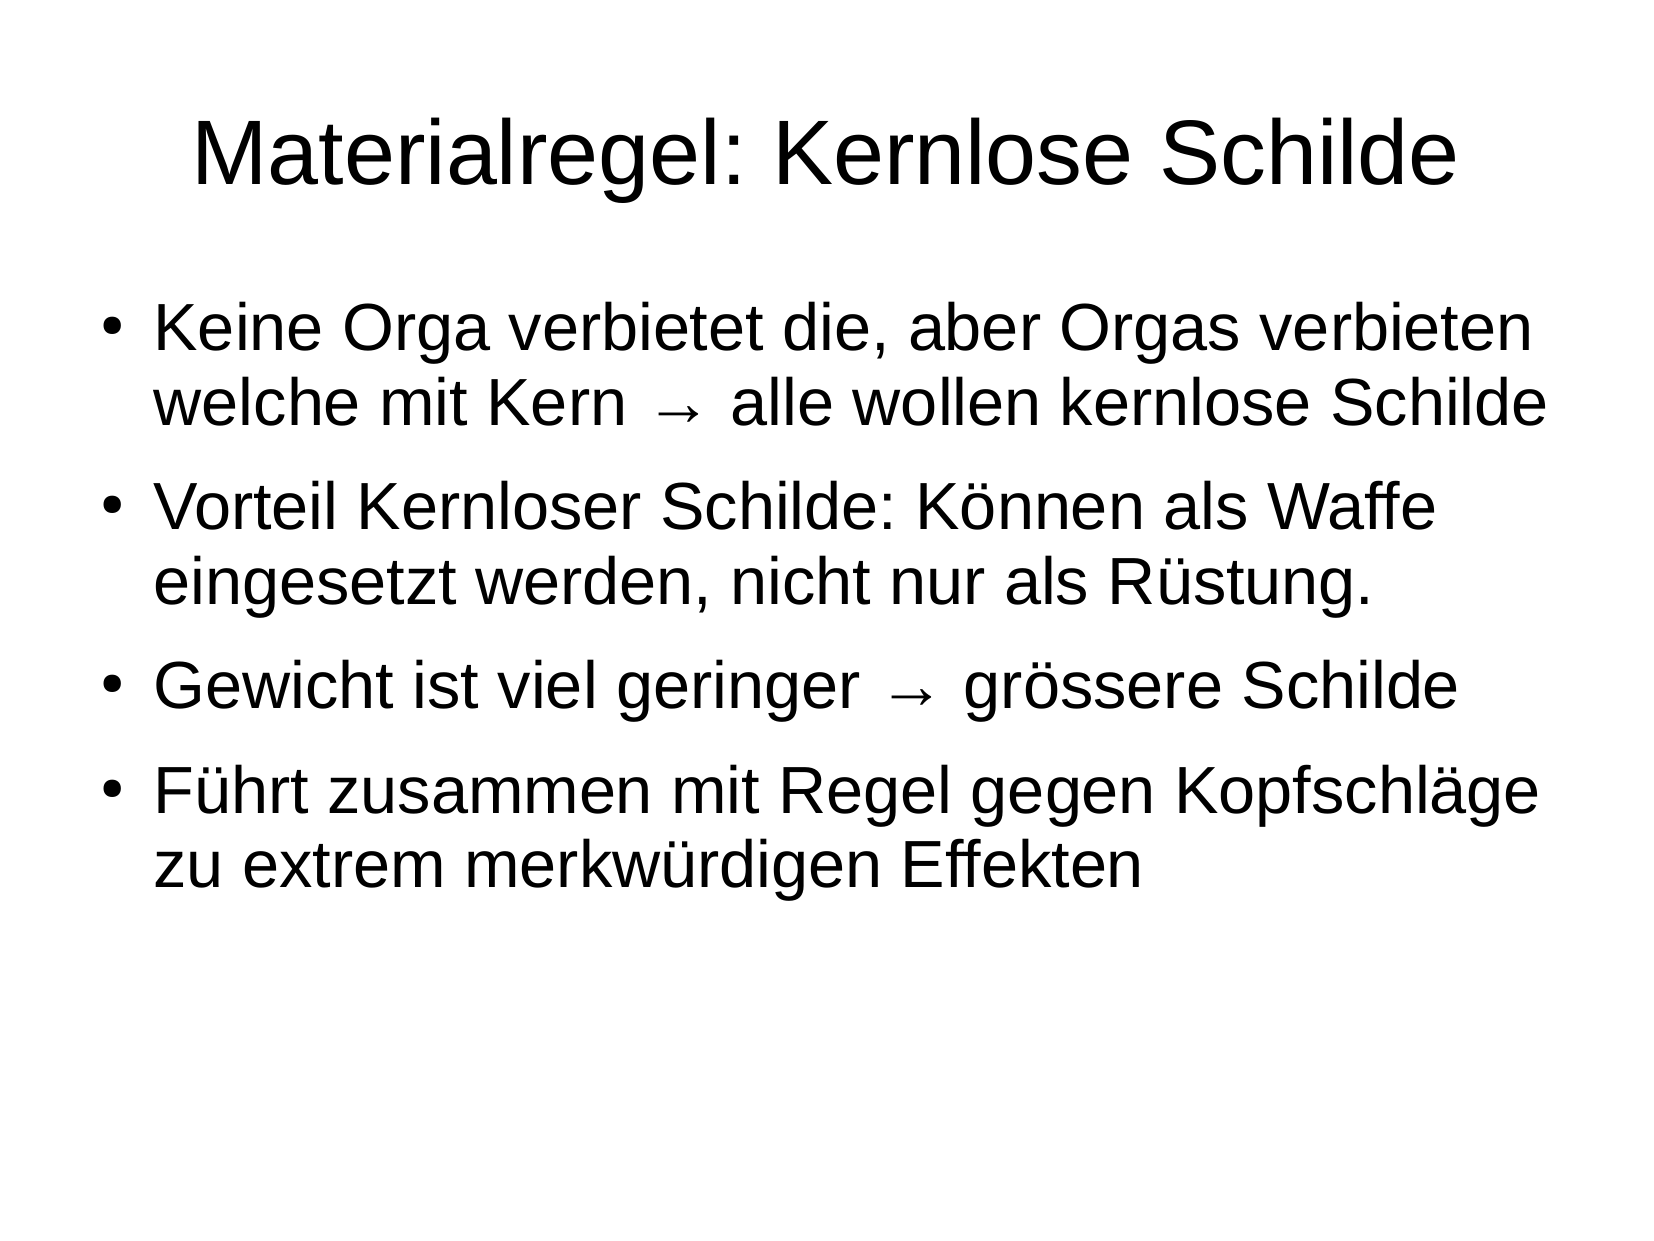

# Materialregel: Kernlose Schilde
Keine Orga verbietet die, aber Orgas verbieten welche mit Kern → alle wollen kernlose Schilde
Vorteil Kernloser Schilde: Können als Waffe eingesetzt werden, nicht nur als Rüstung.
Gewicht ist viel geringer → grössere Schilde
Führt zusammen mit Regel gegen Kopfschläge zu extrem merkwürdigen Effekten